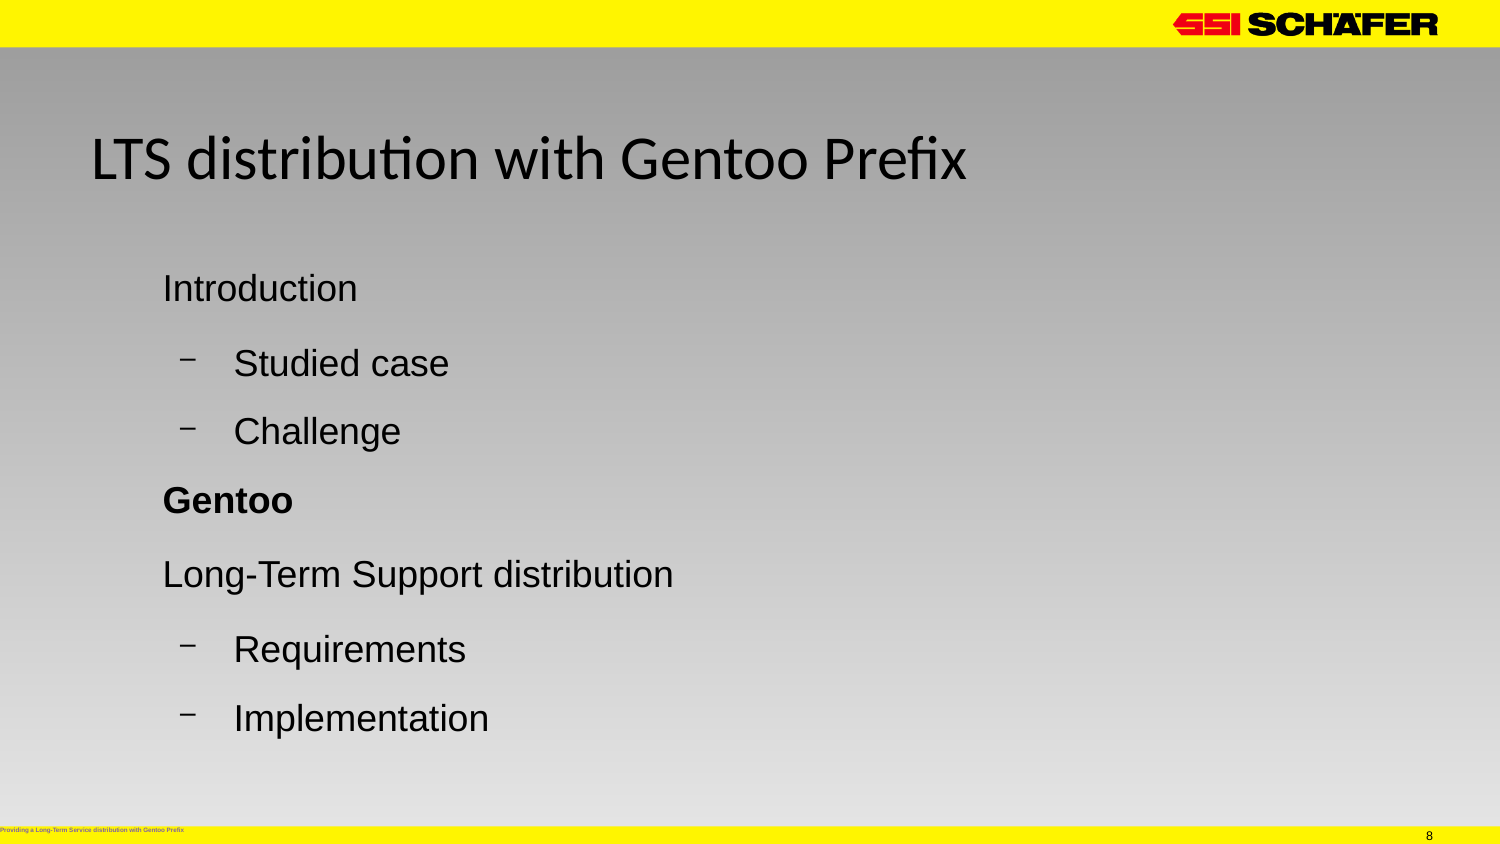

# LTS distribution with Gentoo Prefix
Introduction
Studied case
Challenge
Gentoo
Long-Term Support distribution
Requirements
Implementation
© 2015 SSI Schäfer